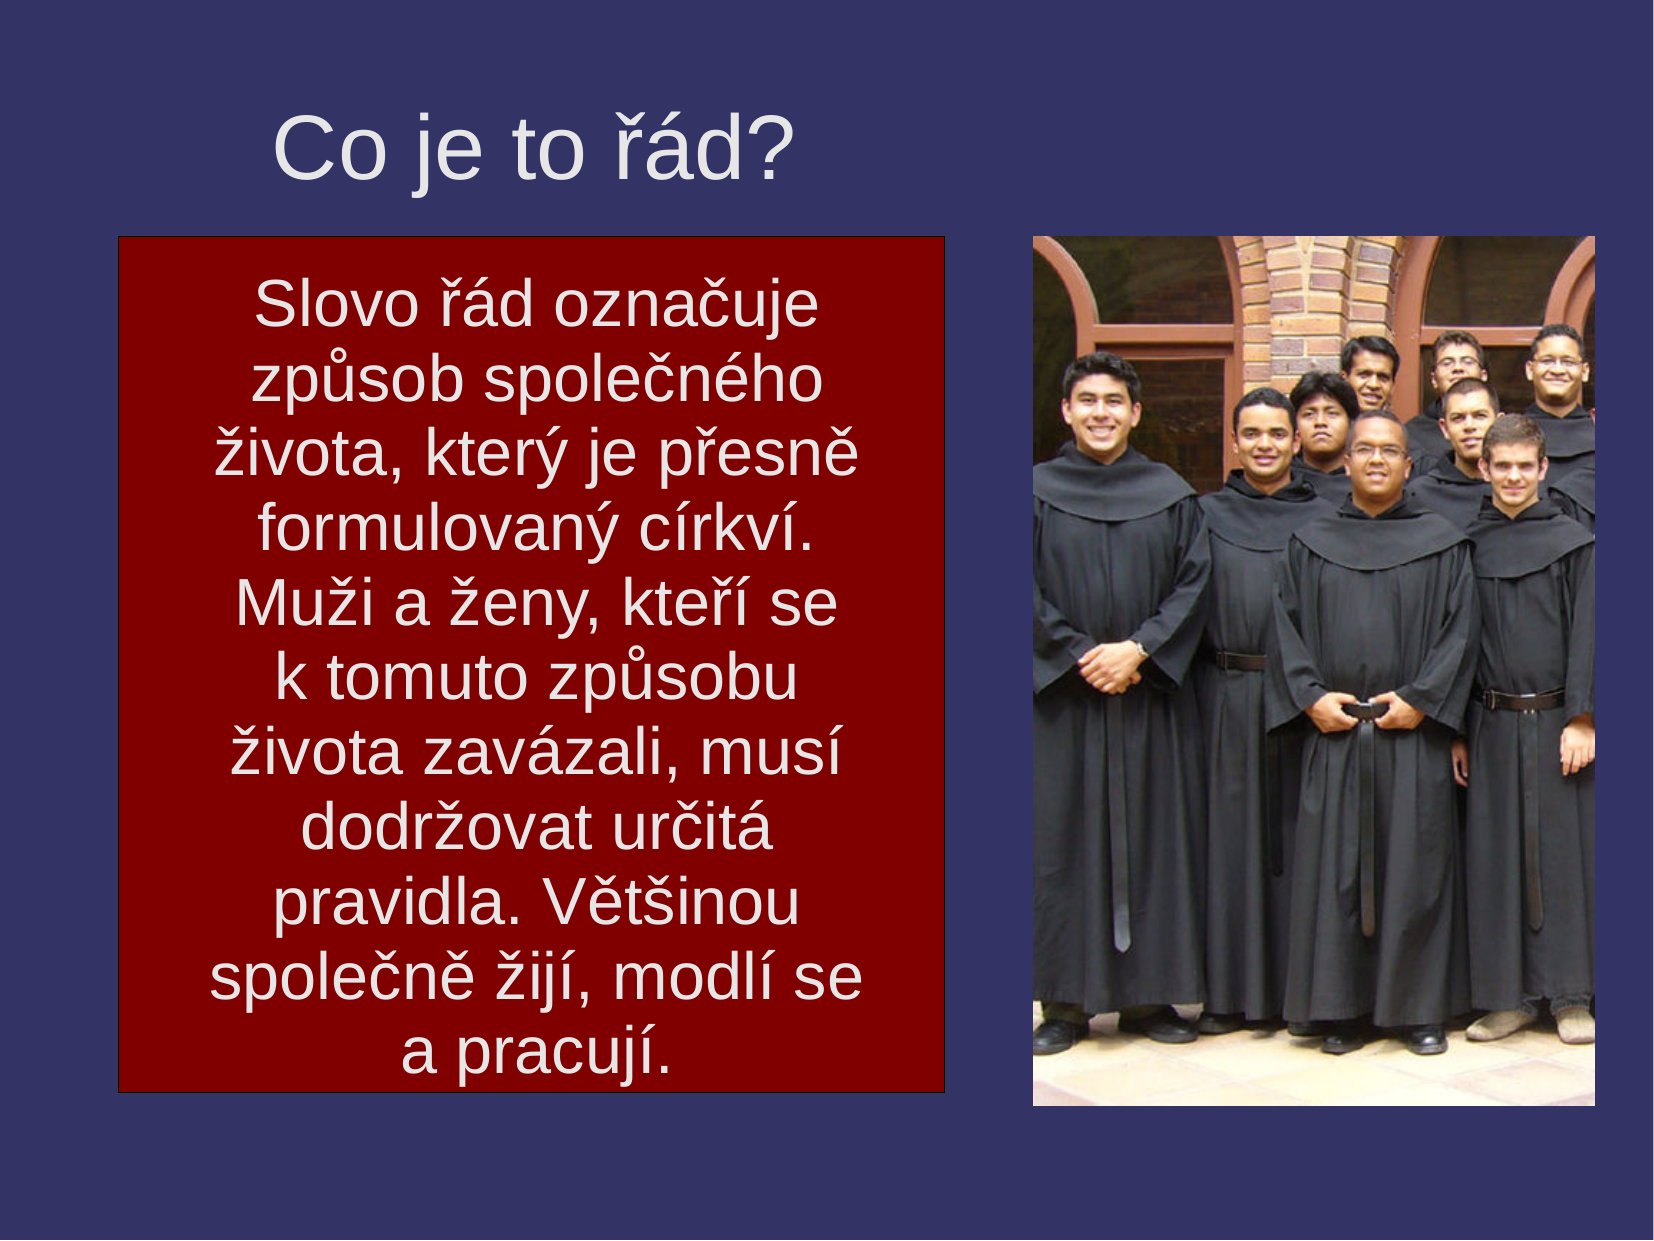

# Co je to řád?
Zkuste vlastními slovy vyjádřit, co je to církevní řád.
Slovo řád označuje způsob společného života, který je přesně formulovaný církví. Muži a ženy, kteří se
k tomuto způsobu života zavázali, musí dodržovat určitá pravidla. Většinou společně žijí, modlí se a pracují.